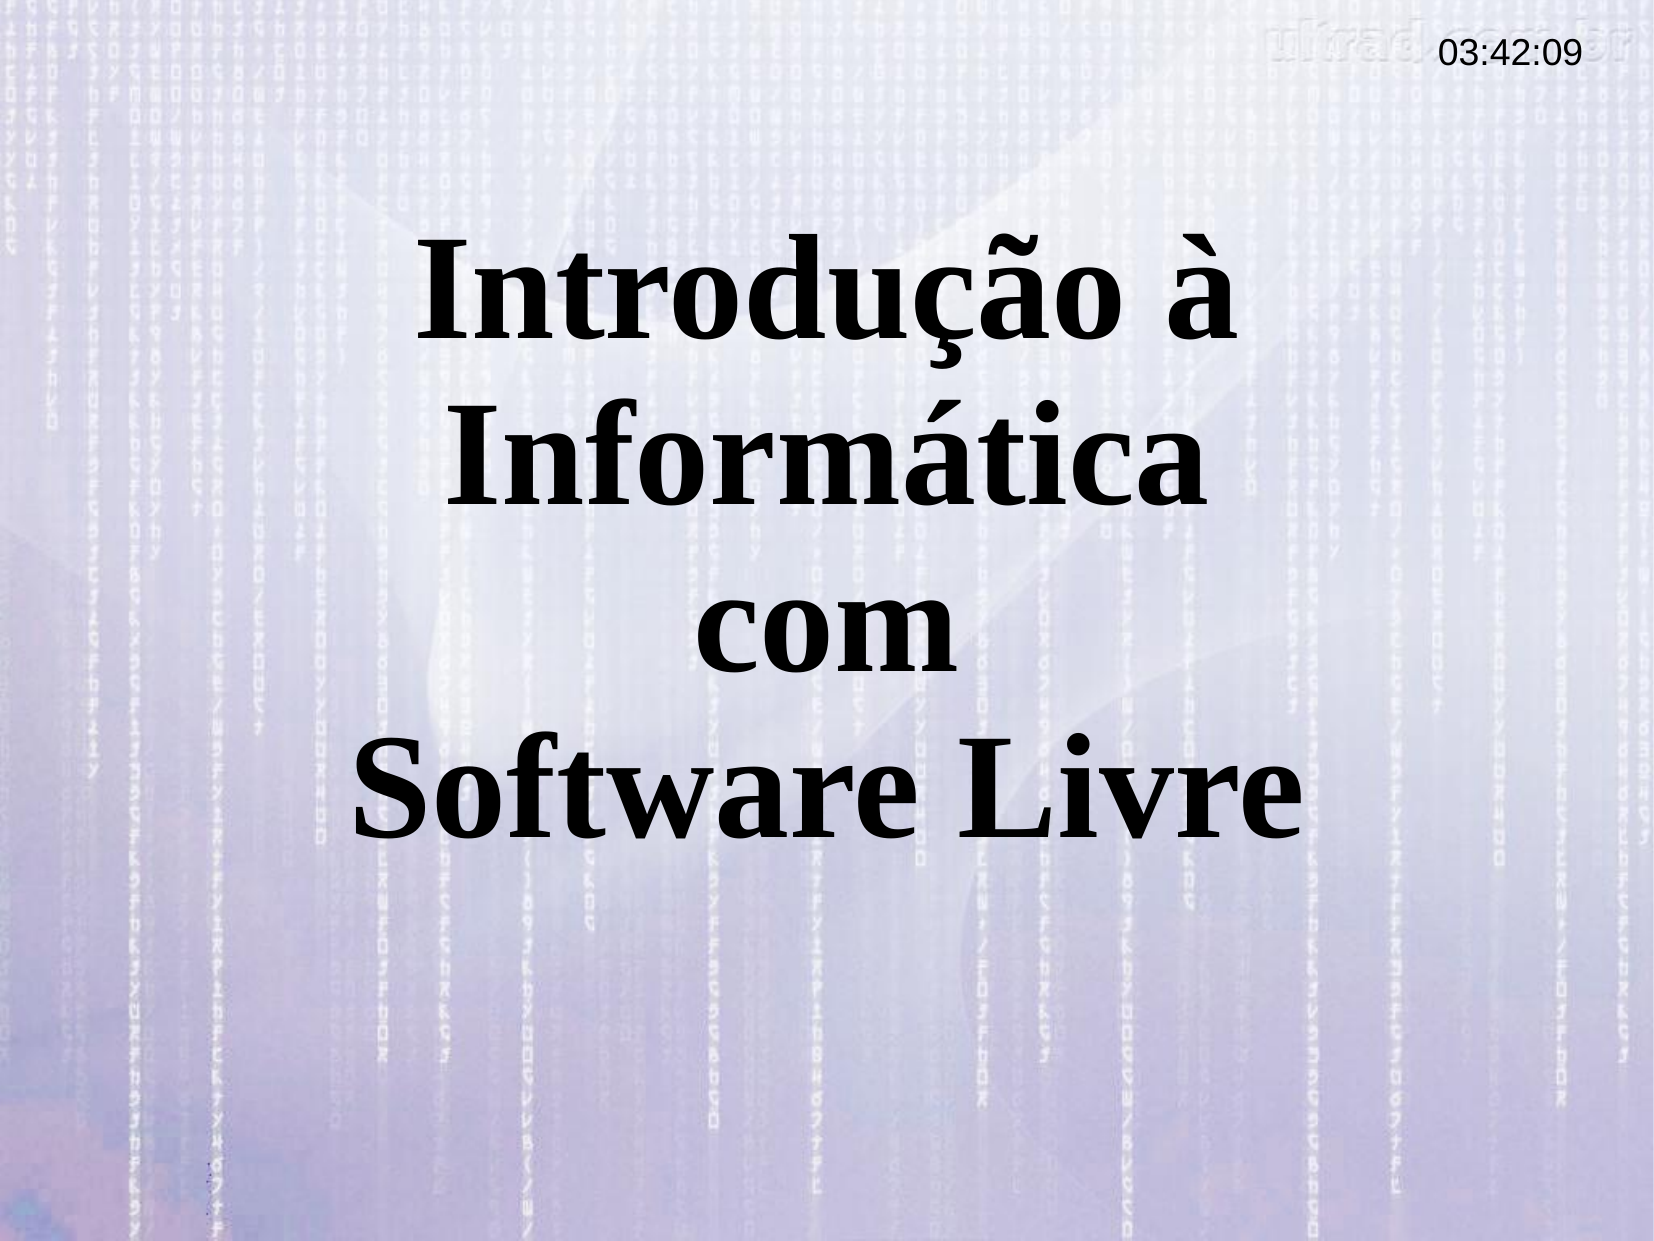

02:23:20
Introdução à
Informática
com
Software Livre